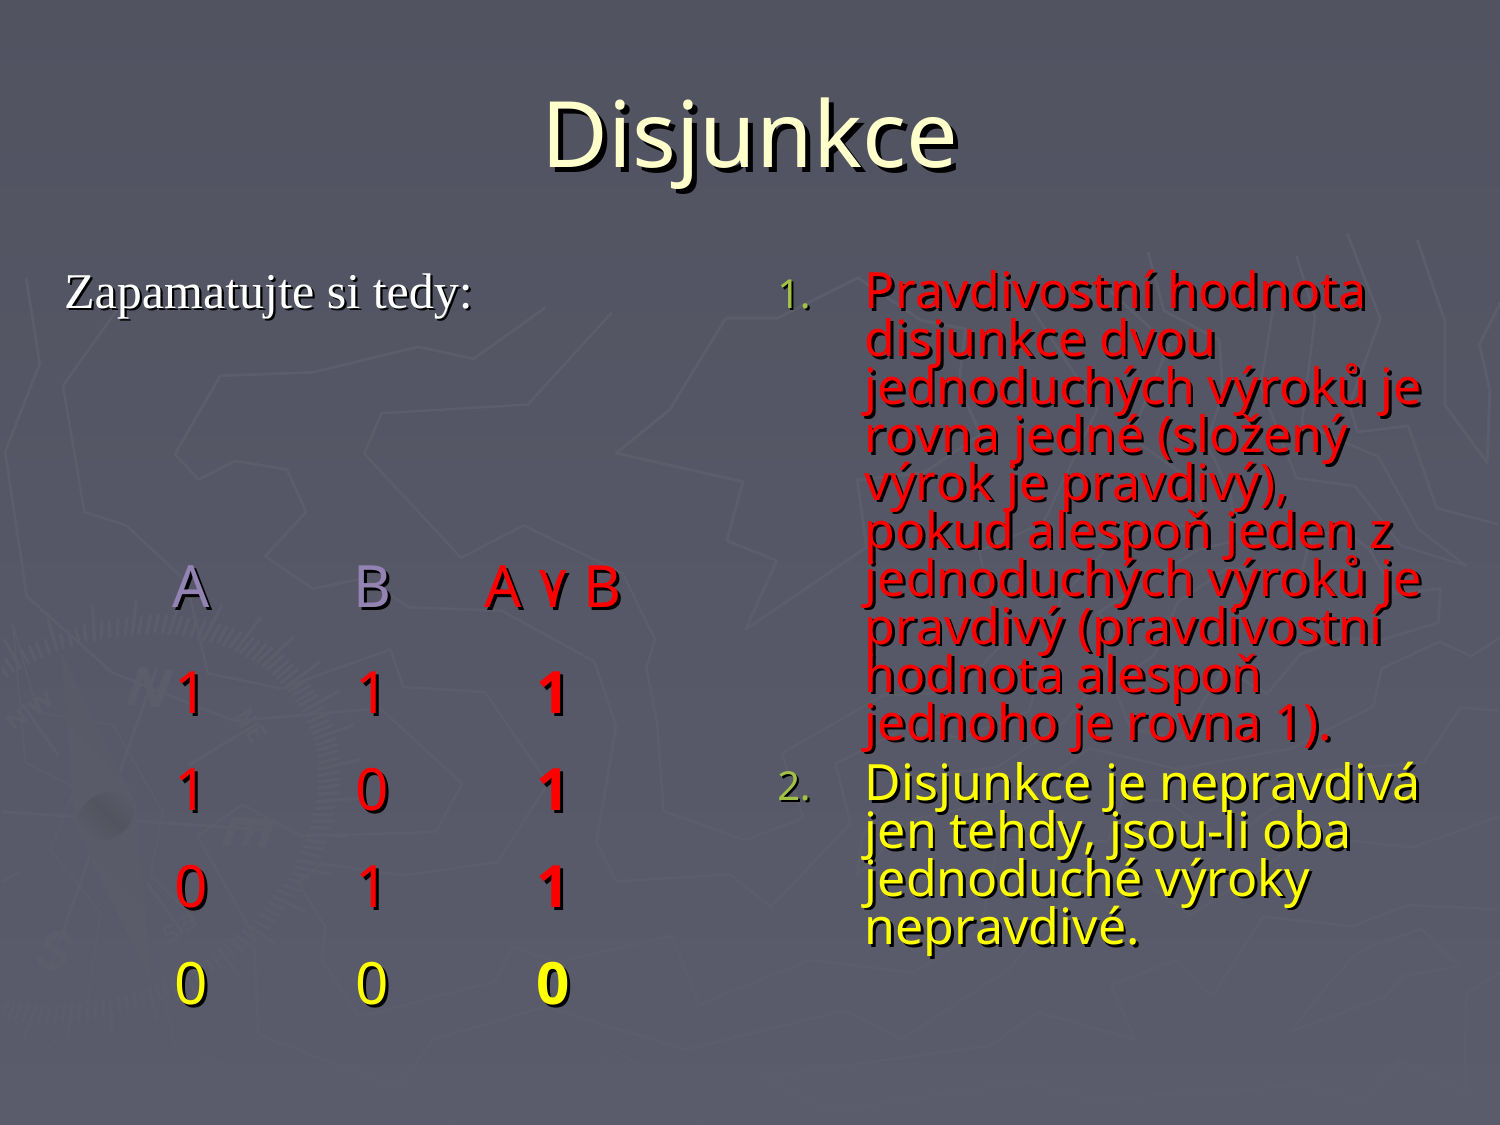

# Disjunkce
Zapamatujte si tedy:
Pravdivostní hodnota disjunkce dvou jednoduchých výroků je rovna jedné (složený výrok je pravdivý), pokud alespoň jeden z jednoduchých výroků je pravdivý (pravdivostní hodnota alespoň jednoho je rovna 1).
Disjunkce je nepravdivá jen tehdy, jsou-li oba jednoduché výroky nepravdivé.
| A | B | A ٧ B |
| --- | --- | --- |
| 1 | 1 | 1 |
| 1 | 0 | 1 |
| 0 | 1 | 1 |
| 0 | 0 | 0 |